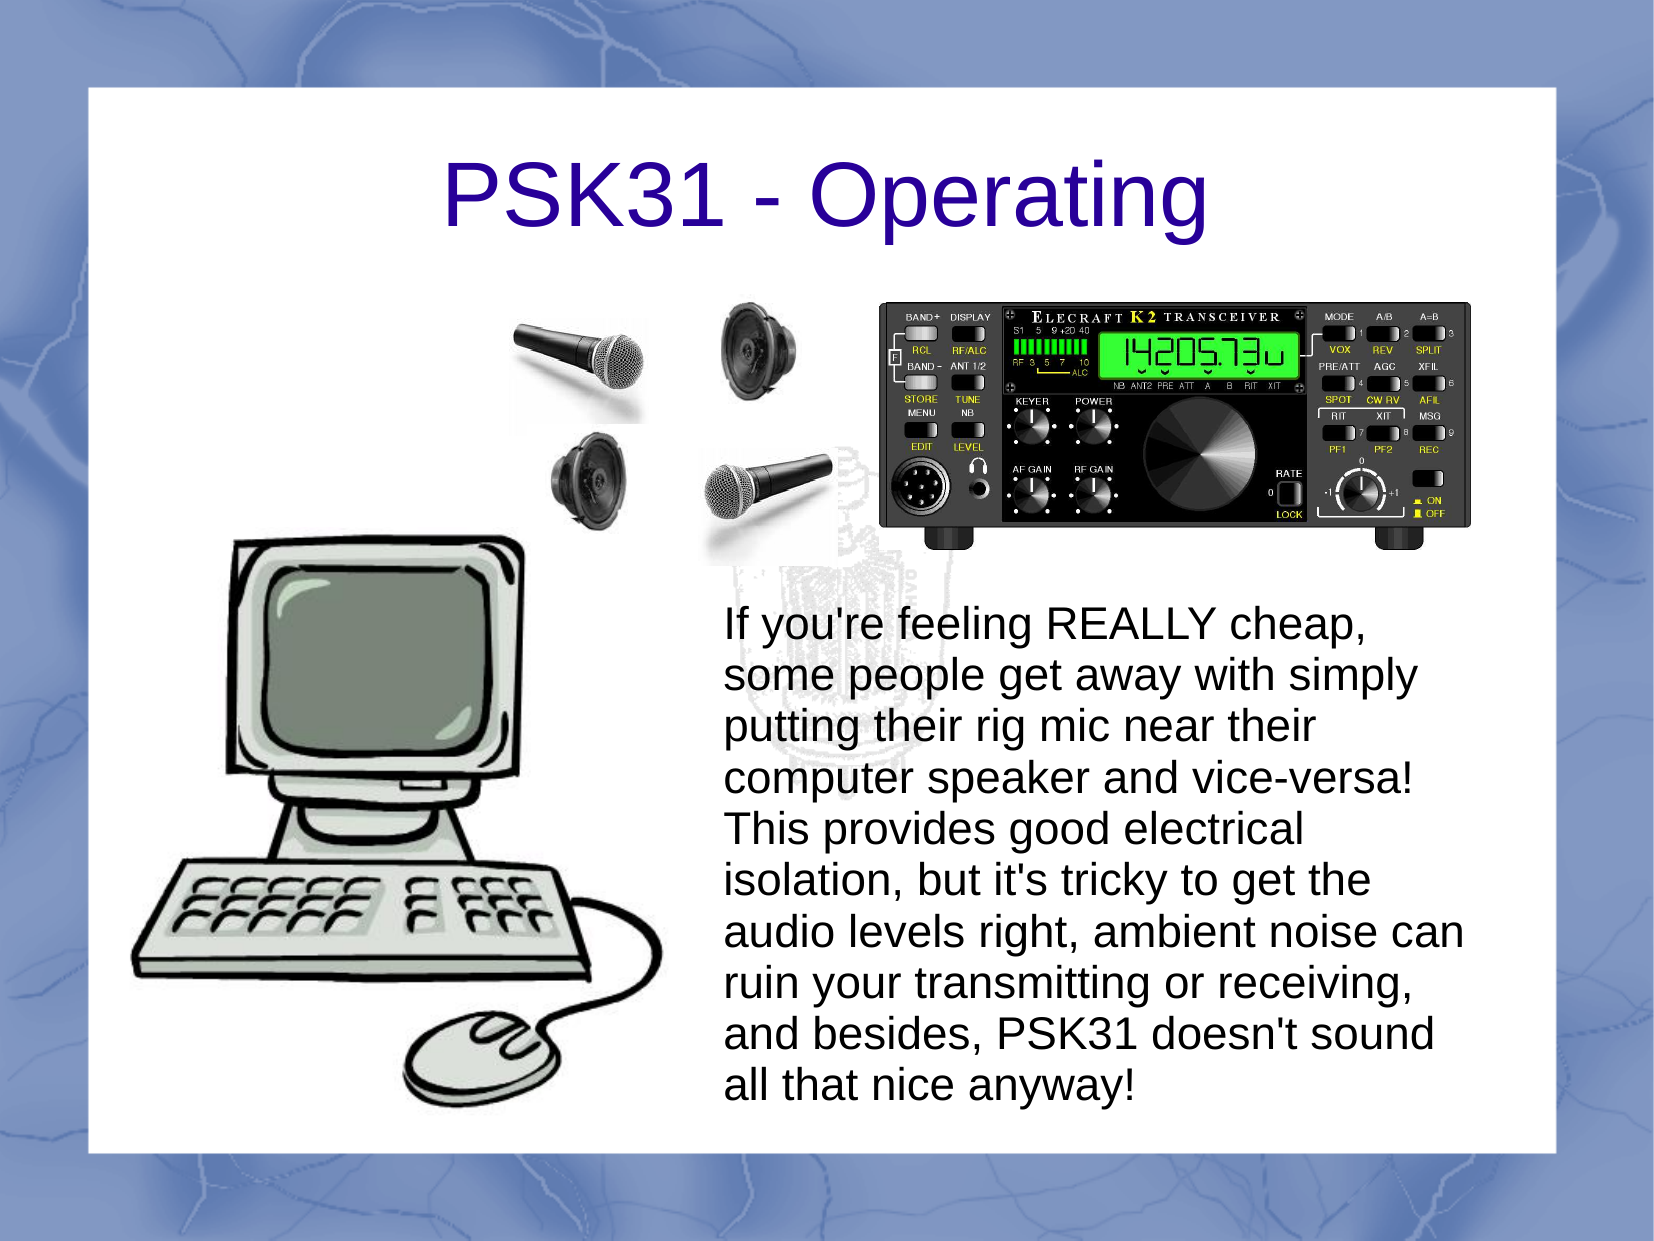

# PSK31 - Operating
If you're feeling REALLY cheap, some people get away with simply putting their rig mic near their computer speaker and vice-versa! This provides good electrical isolation, but it's tricky to get the audio levels right, ambient noise can ruin your transmitting or receiving, and besides, PSK31 doesn't sound all that nice anyway!